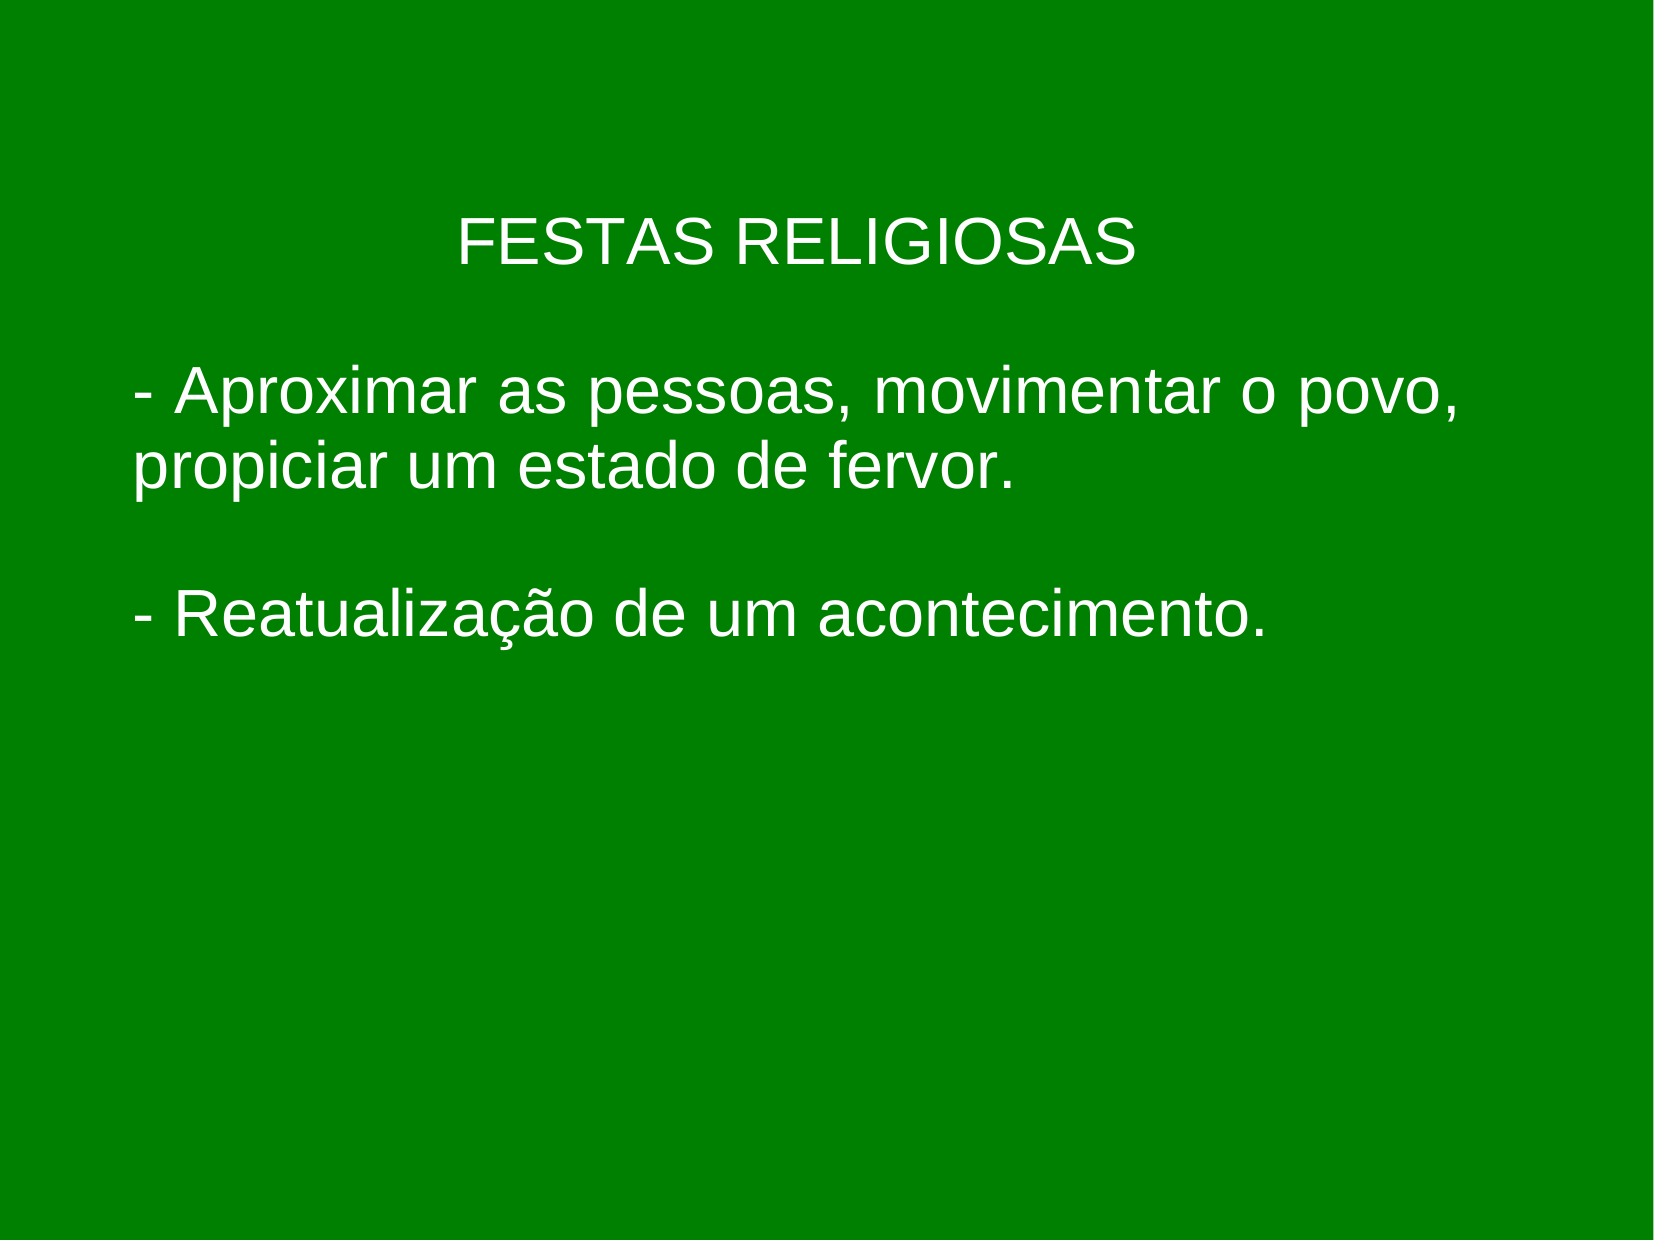

FESTAS RELIGIOSAS
- Aproximar as pessoas, movimentar o povo, propiciar um estado de fervor.
- Reatualização de um acontecimento.